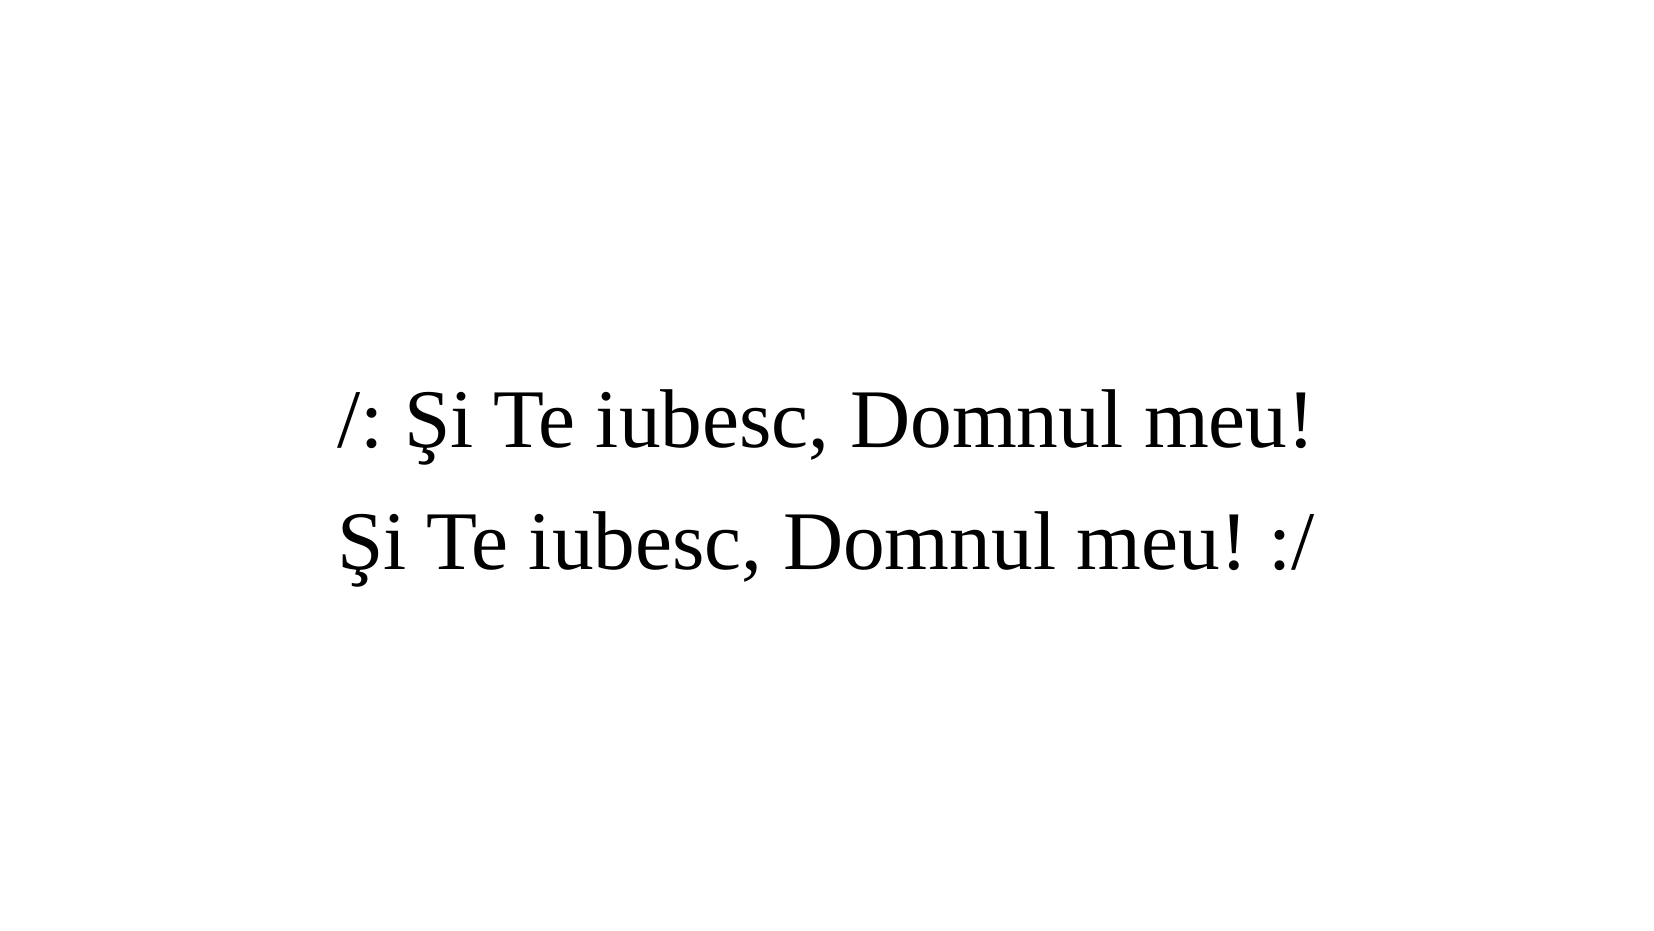

# /: Şi Te iubesc, Domnul meu!
Şi Te iubesc, Domnul meu! :/